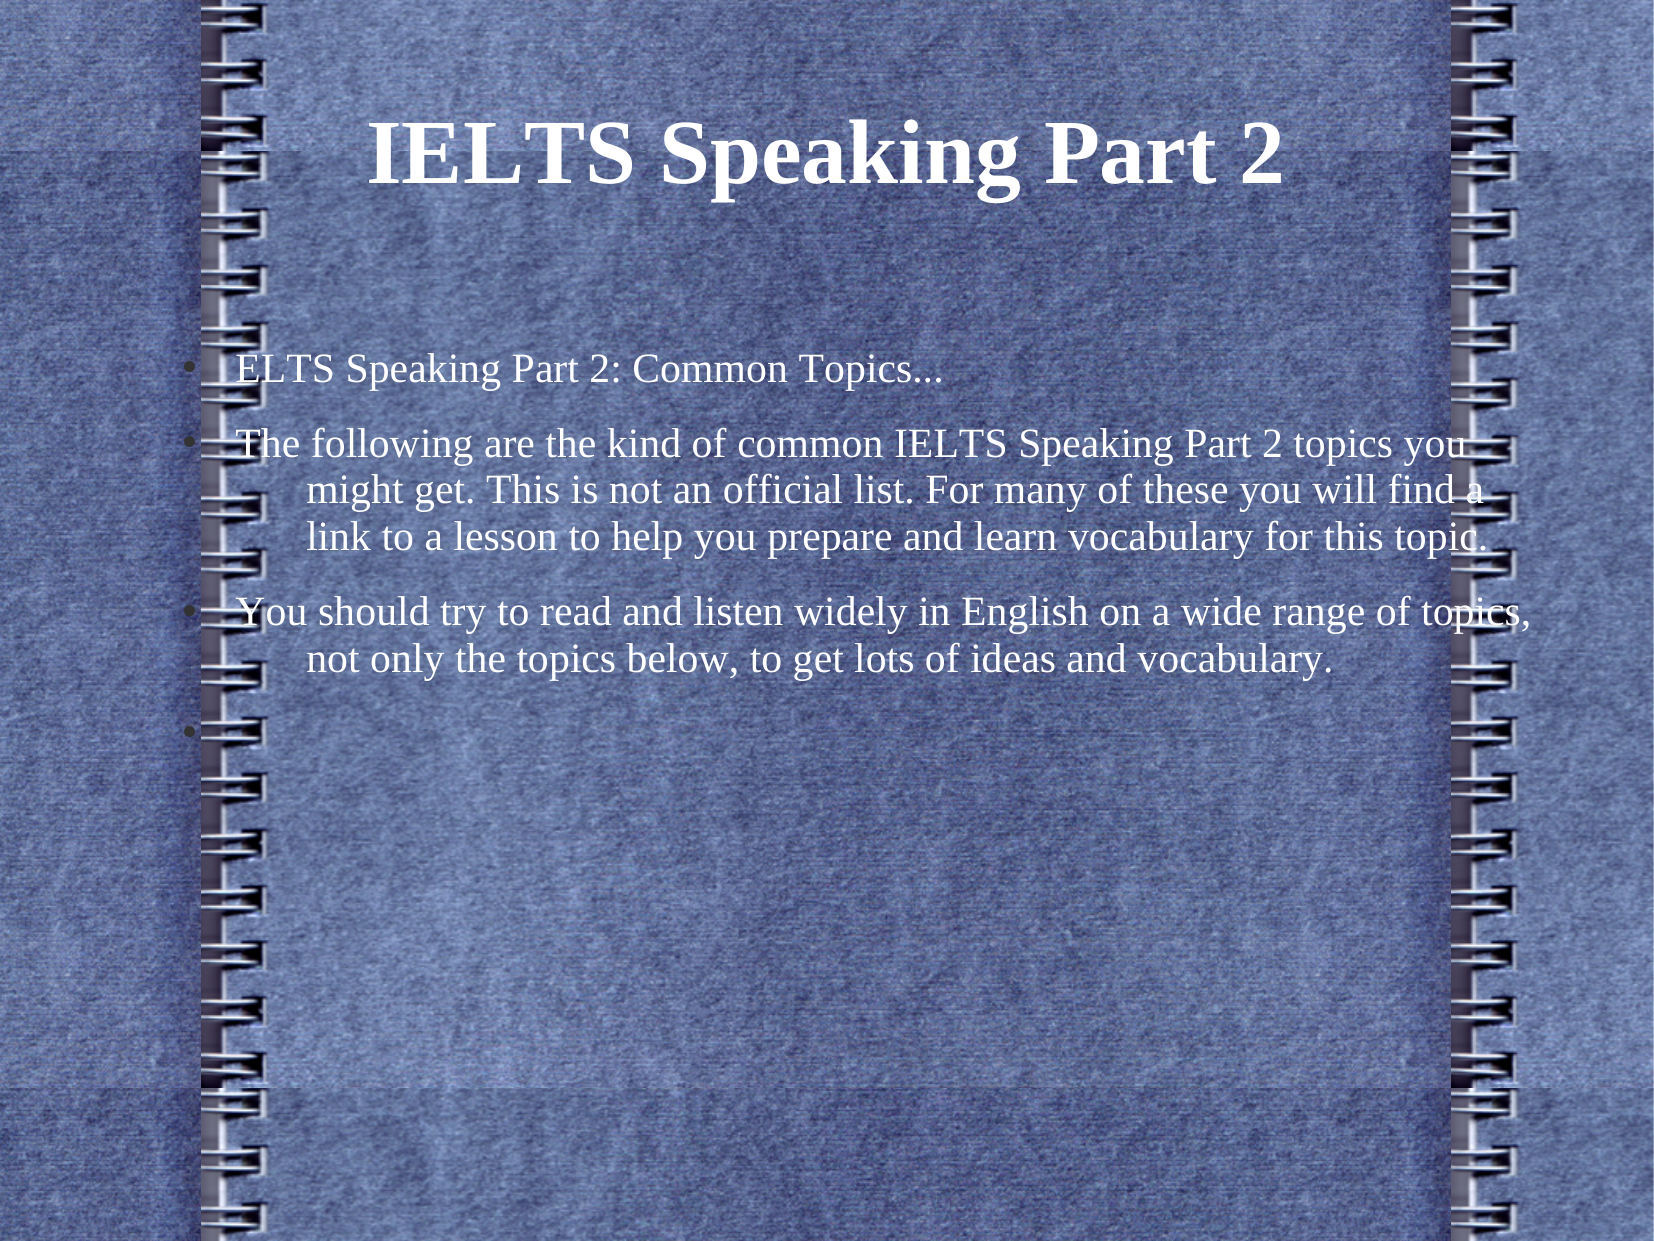

# IELTS Speaking Part 2
ELTS Speaking Part 2: Common Topics...
The following are the kind of common IELTS Speaking Part 2 topics you might get. This is not an official list. For many of these you will find a link to a lesson to help you prepare and learn vocabulary for this topic.
You should try to read and listen widely in English on a wide range of topics, not only the topics below, to get lots of ideas and vocabulary.